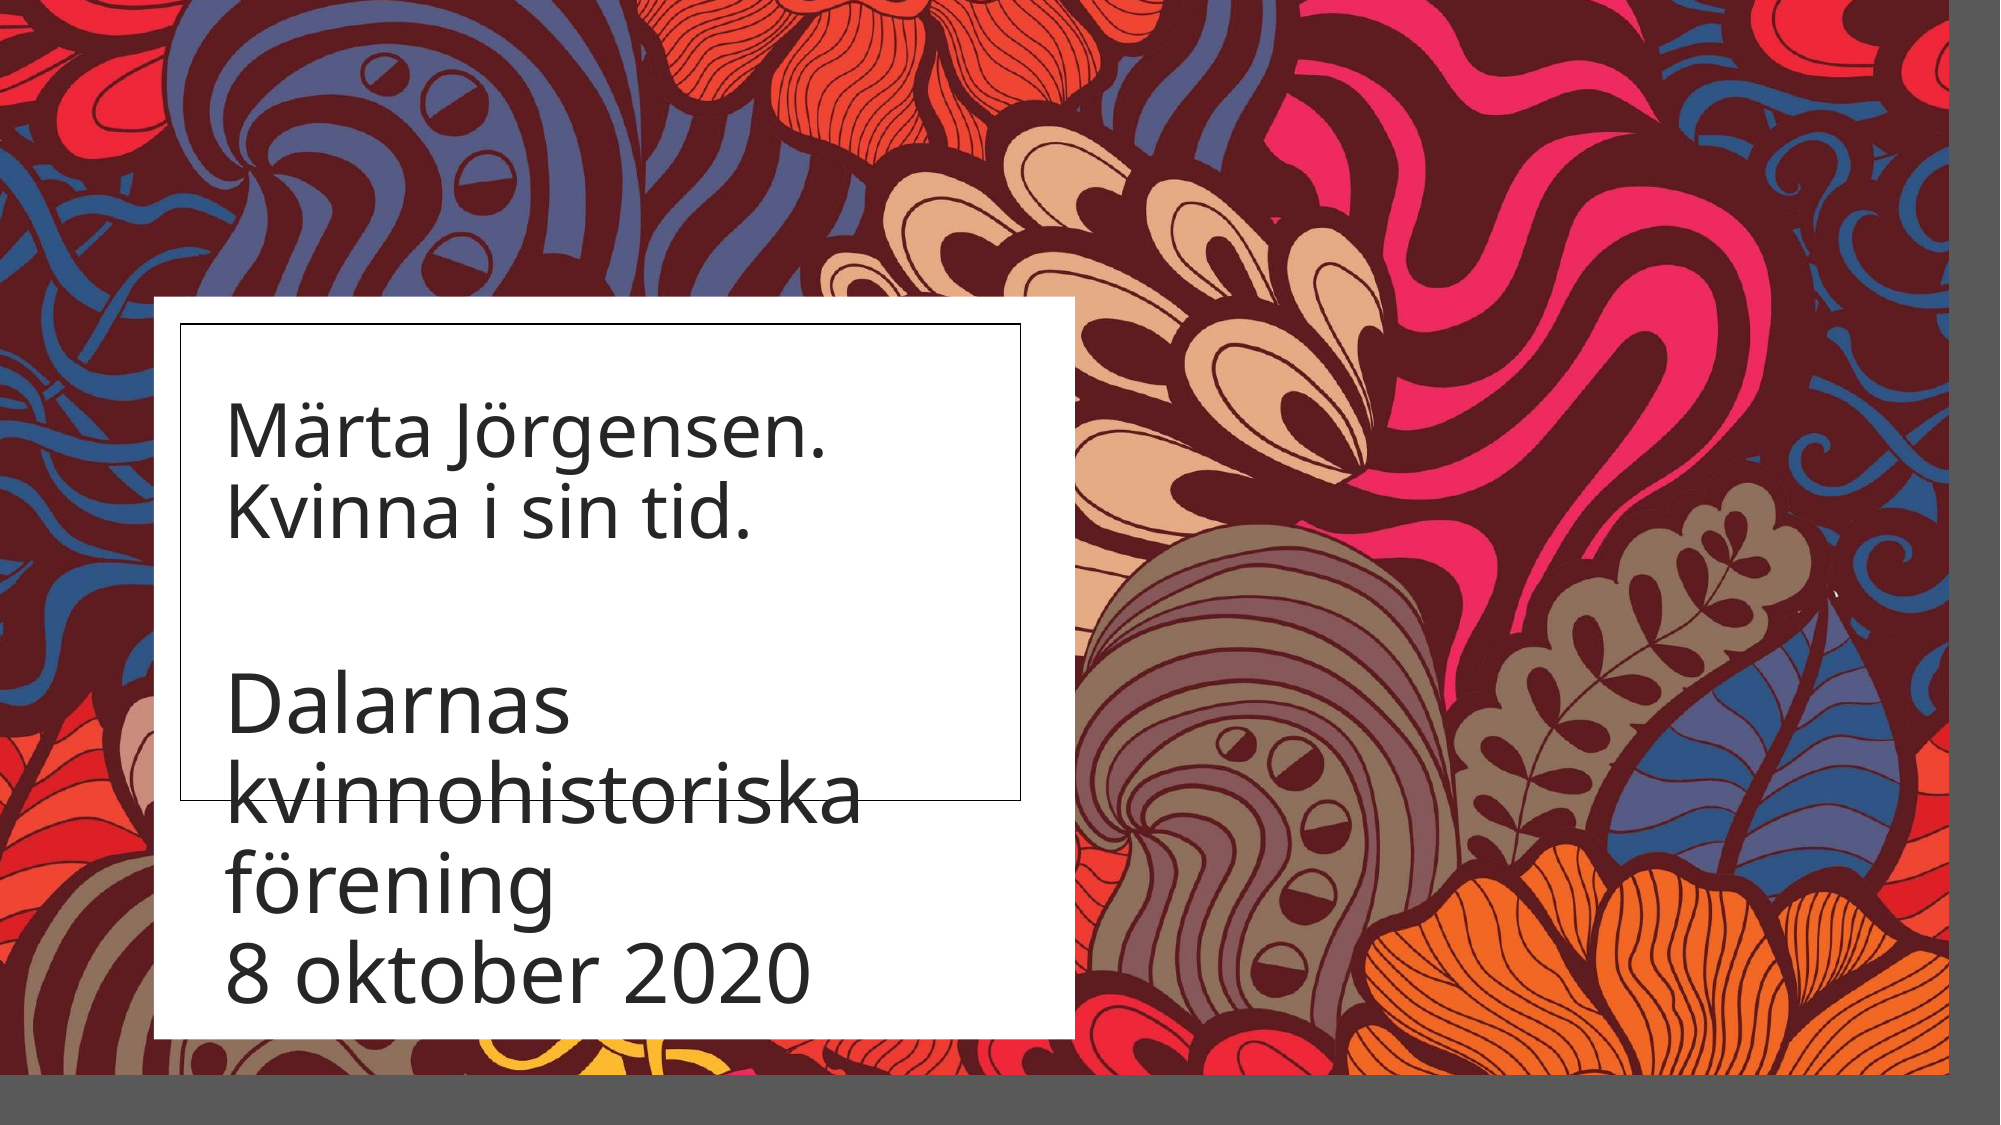

# Märta Jörgensen. Kvinna i sin tid.
Dalarnas kvinnohistoriska förening
8 oktober 2020